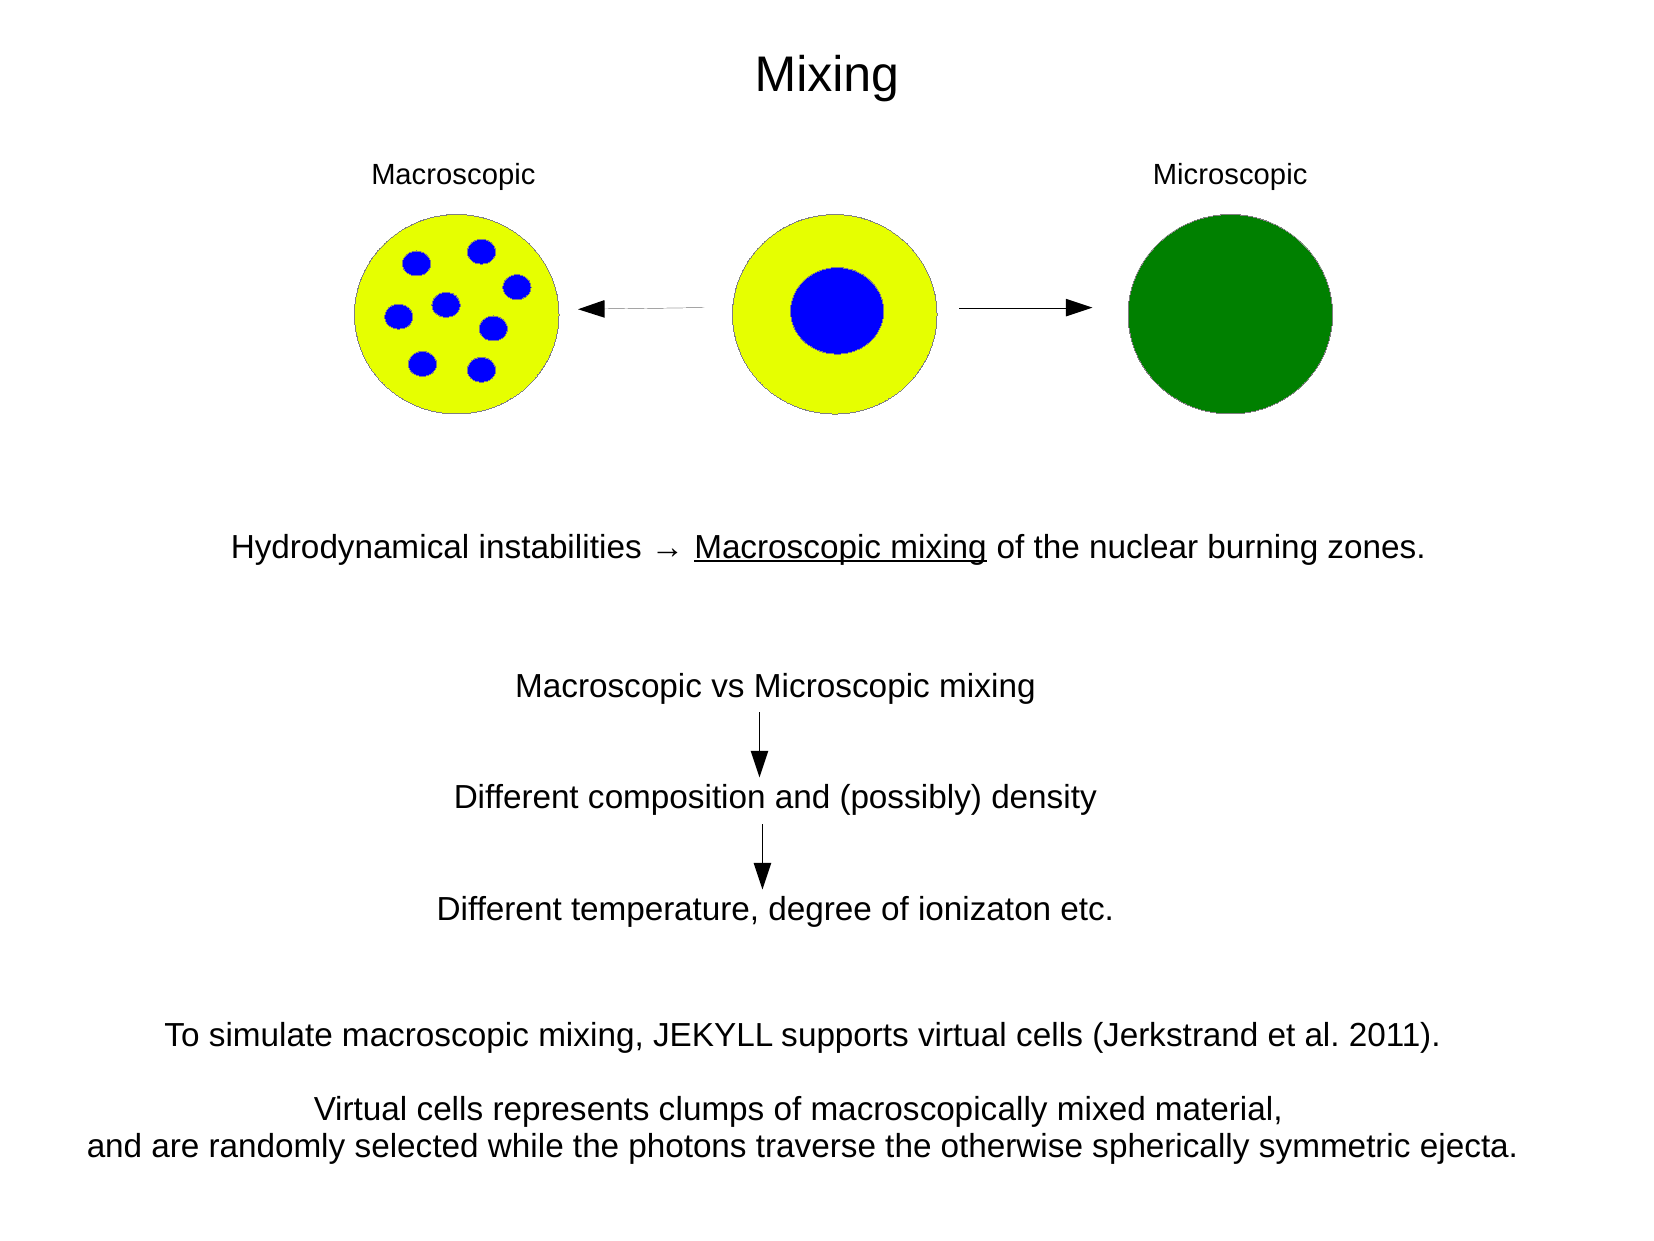

Mixing
Microscopic
Macroscopic
Hydrodynamical instabilities → Macroscopic mixing of the nuclear burning zones.
Macroscopic vs Microscopic mixing
Different composition and (possibly) density
Different temperature, degree of ionizaton etc.
To simulate macroscopic mixing, JEKYLL supports virtual cells (Jerkstrand et al. 2011).
Virtual cells represents clumps of macroscopically mixed material,
and are randomly selected while the photons traverse the otherwise spherically symmetric ejecta.